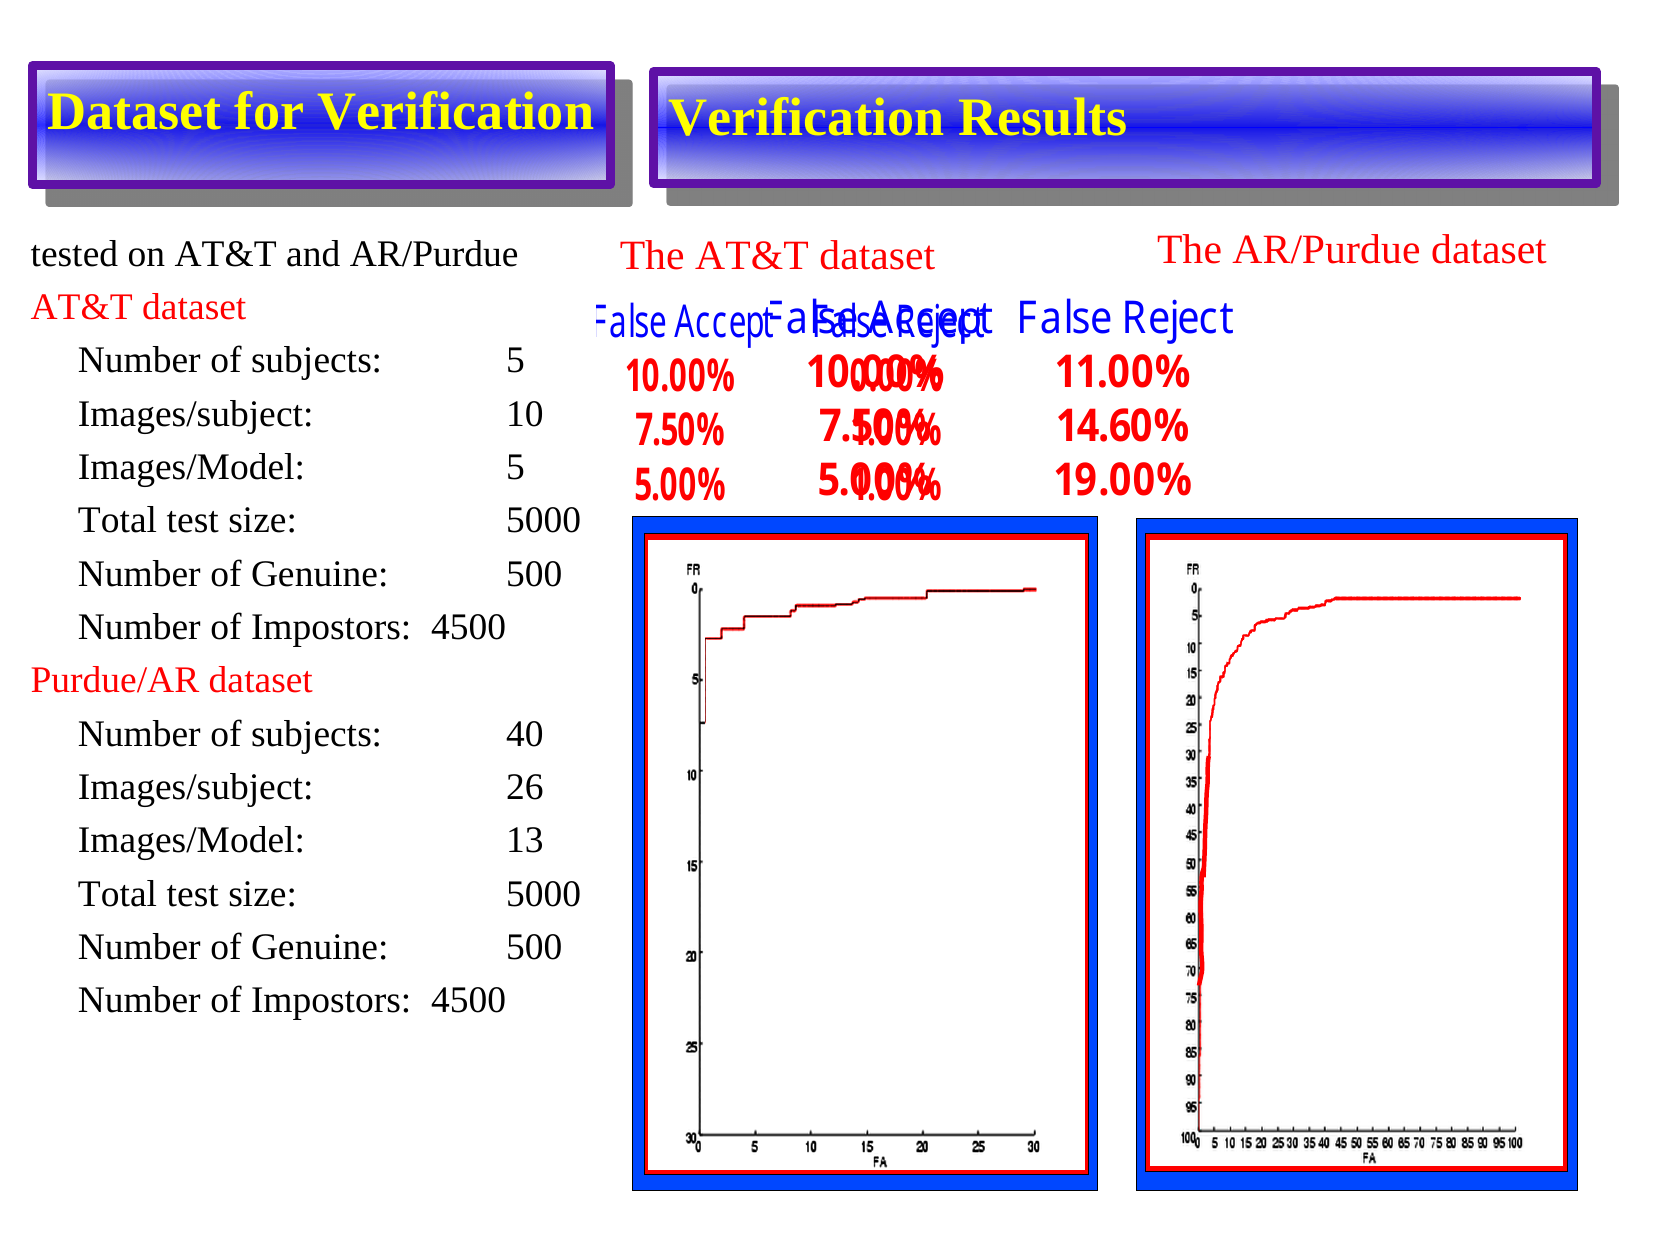

Dataset for Verification
Verification Results
The AR/Purdue dataset
The AT&T dataset
tested on AT&T and AR/Purdue
AT&T dataset
Number of subjects: 		5
Images/subject: 			10
Images/Model: 			5
Total test size: 			5000
Number of Genuine: 		500
Number of Impostors: 	4500
Purdue/AR dataset
Number of subjects: 		40
Images/subject: 			26
Images/Model: 			13
Total test size: 			5000
Number of Genuine: 		500
Number of Impostors: 	4500